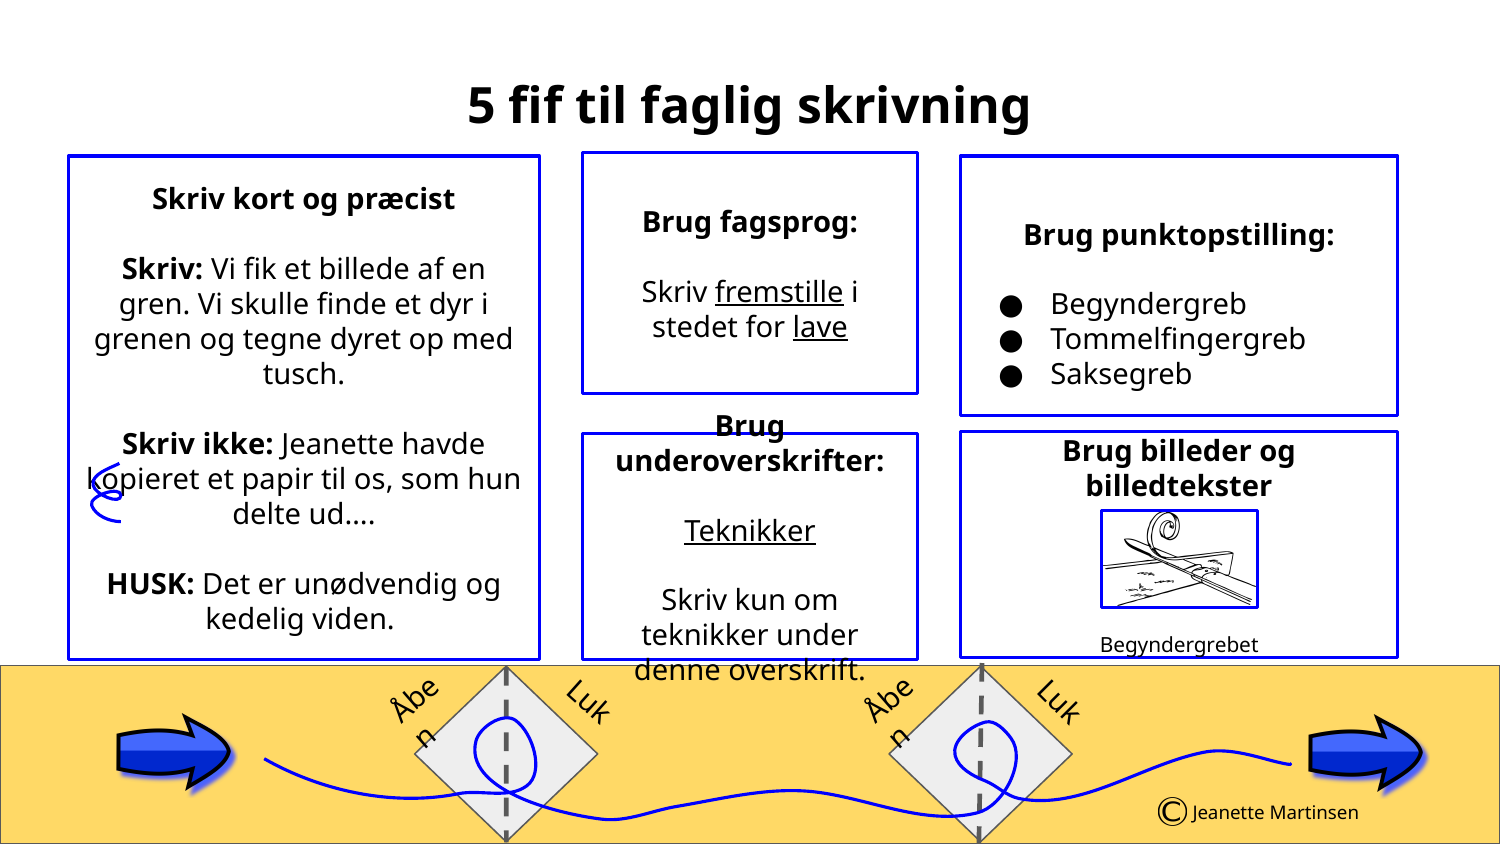

5 fif til faglig skrivning
Brug fagsprog:
Skriv fremstille i stedet for lave
Skriv kort og præcist
Skriv: Vi fik et billede af en gren. Vi skulle finde et dyr i grenen og tegne dyret op med tusch.
Skriv ikke: Jeanette havde kopieret et papir til os, som hun delte ud….
HUSK: Det er unødvendig og kedelig viden.
Brug punktopstilling:
Begyndergreb
Tommelfingergreb
Saksegreb
Brug billeder og billedtekster
Begyndergrebet
Brug underoverskrifter:
Teknikker
Skriv kun om teknikker under denne overskrift.
Åben
Åben
Luk
Luk
Jeanette Martinsen